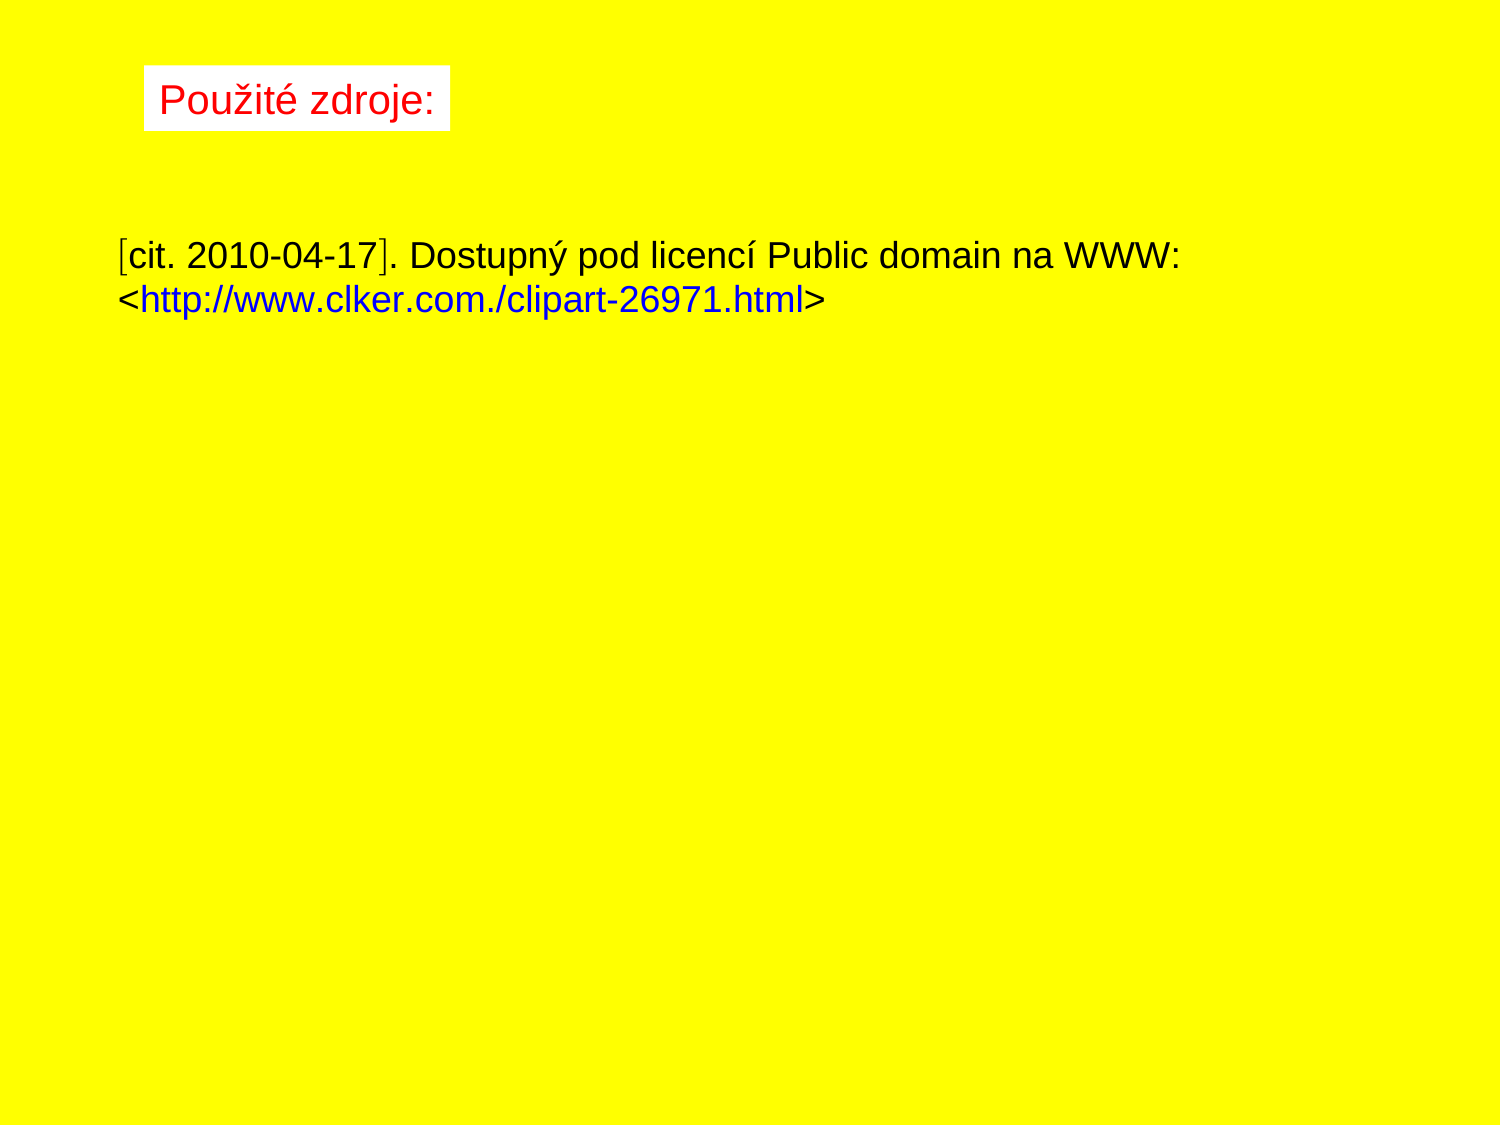

Použité zdroje:
cit. 2010-04-17. Dostupný pod licencí Public domain na WWW:
<http://www.clker.com./clipart-26971.html>